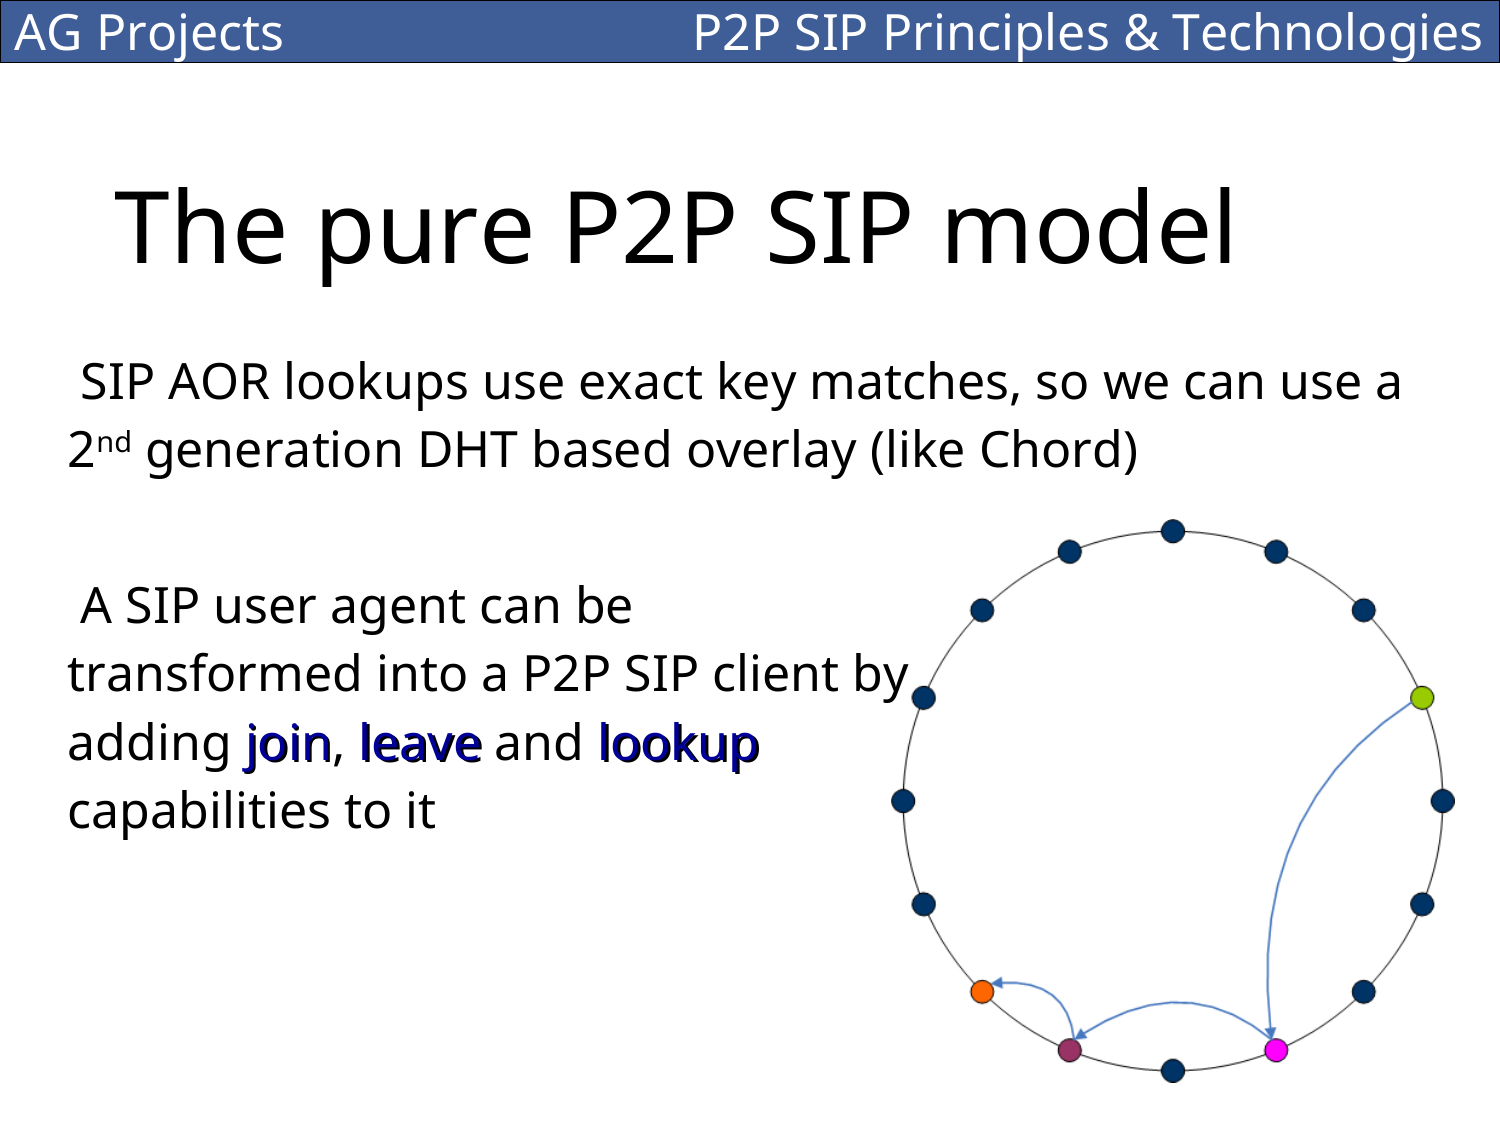

The pure P2P SIP model
 SIP AOR lookups use exact key matches, so we can use a 2nd generation DHT based overlay (like Chord)
 A SIP user agent can be transformed into a P2P SIP client by adding join, leave and lookup capabilities to it